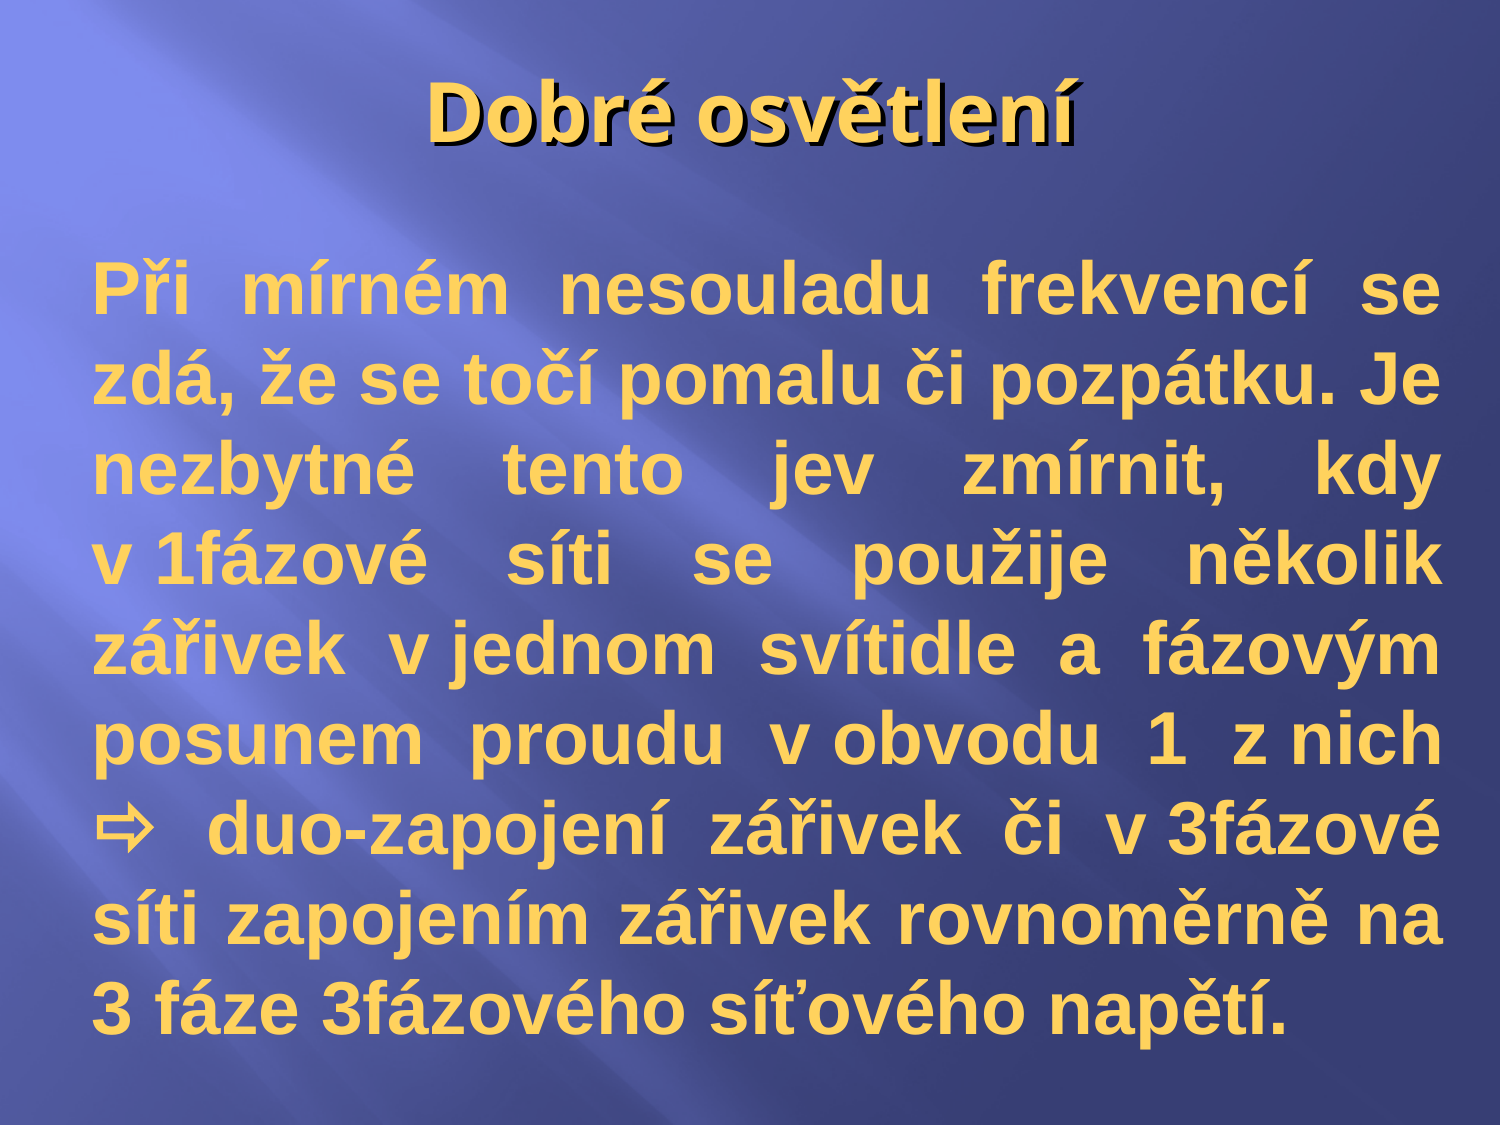

# Dobré osvětlení
Při mírném nesouladu frekvencí se zdá, že se točí pomalu či pozpátku. Je nezbytné tento jev zmírnit, kdy v 1fázové síti se použije několik zářivek v jednom svítidle a fázovým posunem proudu v obvodu 1 z nich  duo-zapojení zářivek či v 3fázové síti zapojením zářivek rovnoměrně na 3 fáze 3fázového síťového napětí.